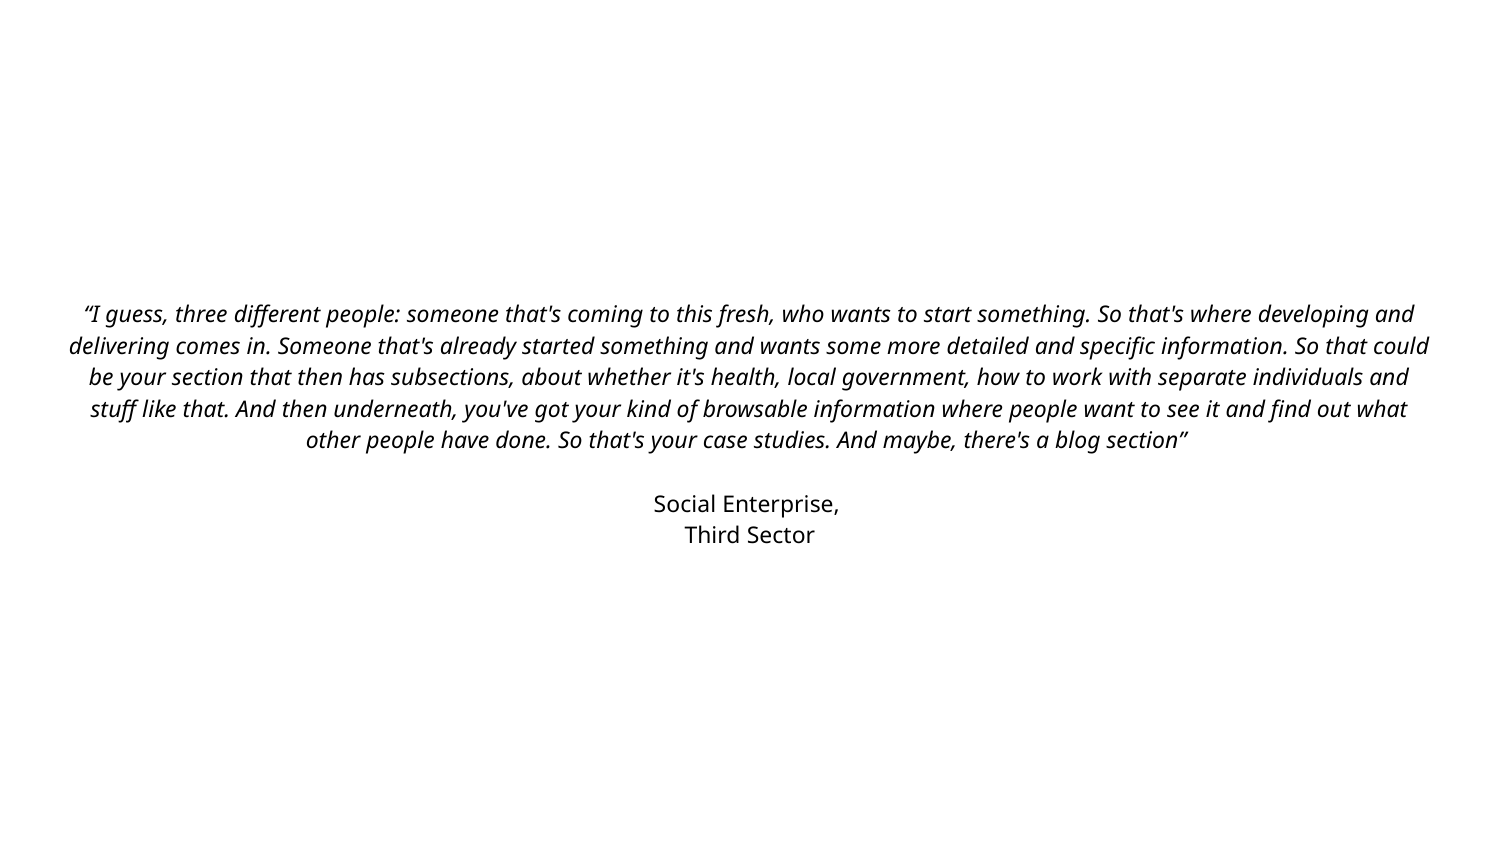

# “I guess, three different people: someone that's coming to this fresh, who wants to start something. So that's where developing and delivering comes in. Someone that's already started something and wants some more detailed and specific information. So that could be your section that then has subsections, about whether it's health, local government, how to work with separate individuals and stuff like that. And then underneath, you've got your kind of browsable information where people want to see it and find out what other people have done. So that's your case studies. And maybe, there's a blog section”
Social Enterprise,
Third Sector